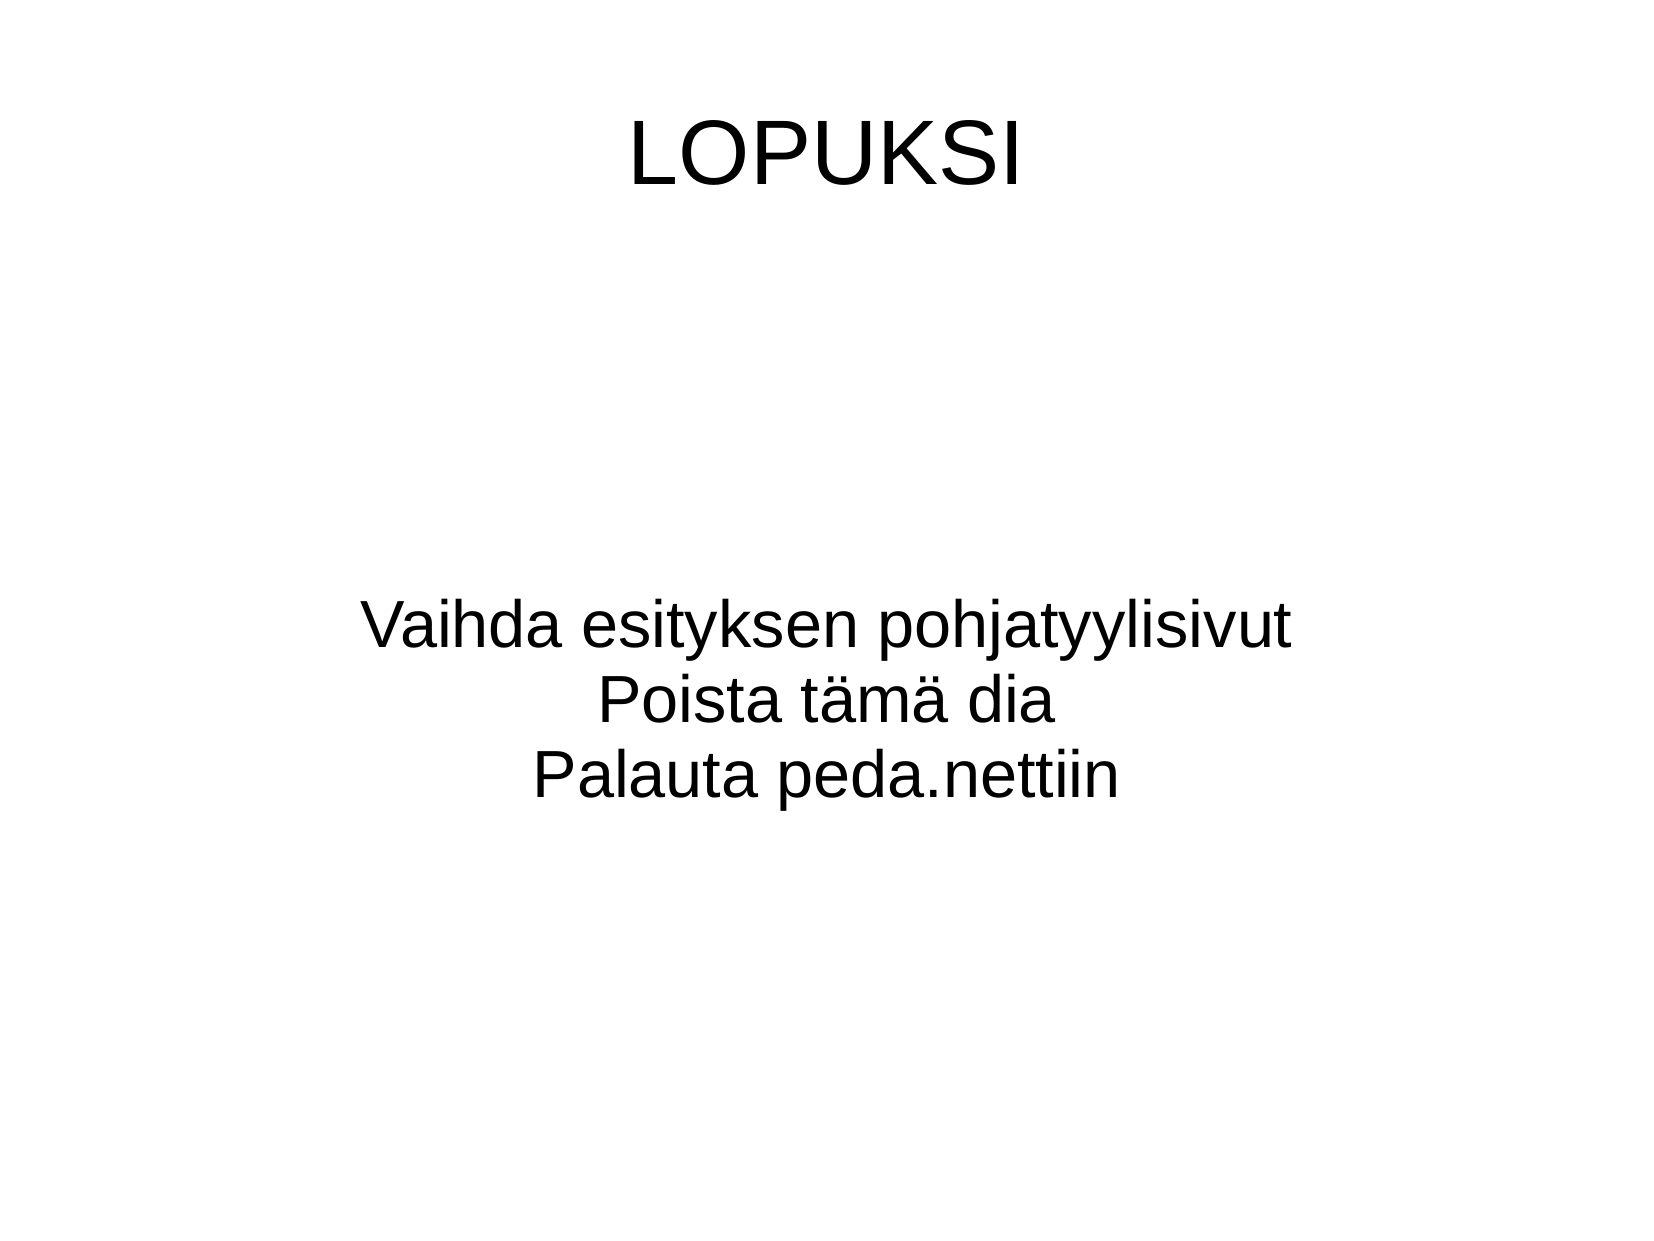

# LOPUKSI
Vaihda esityksen pohjatyylisivut
Poista tämä dia
Palauta peda.nettiin